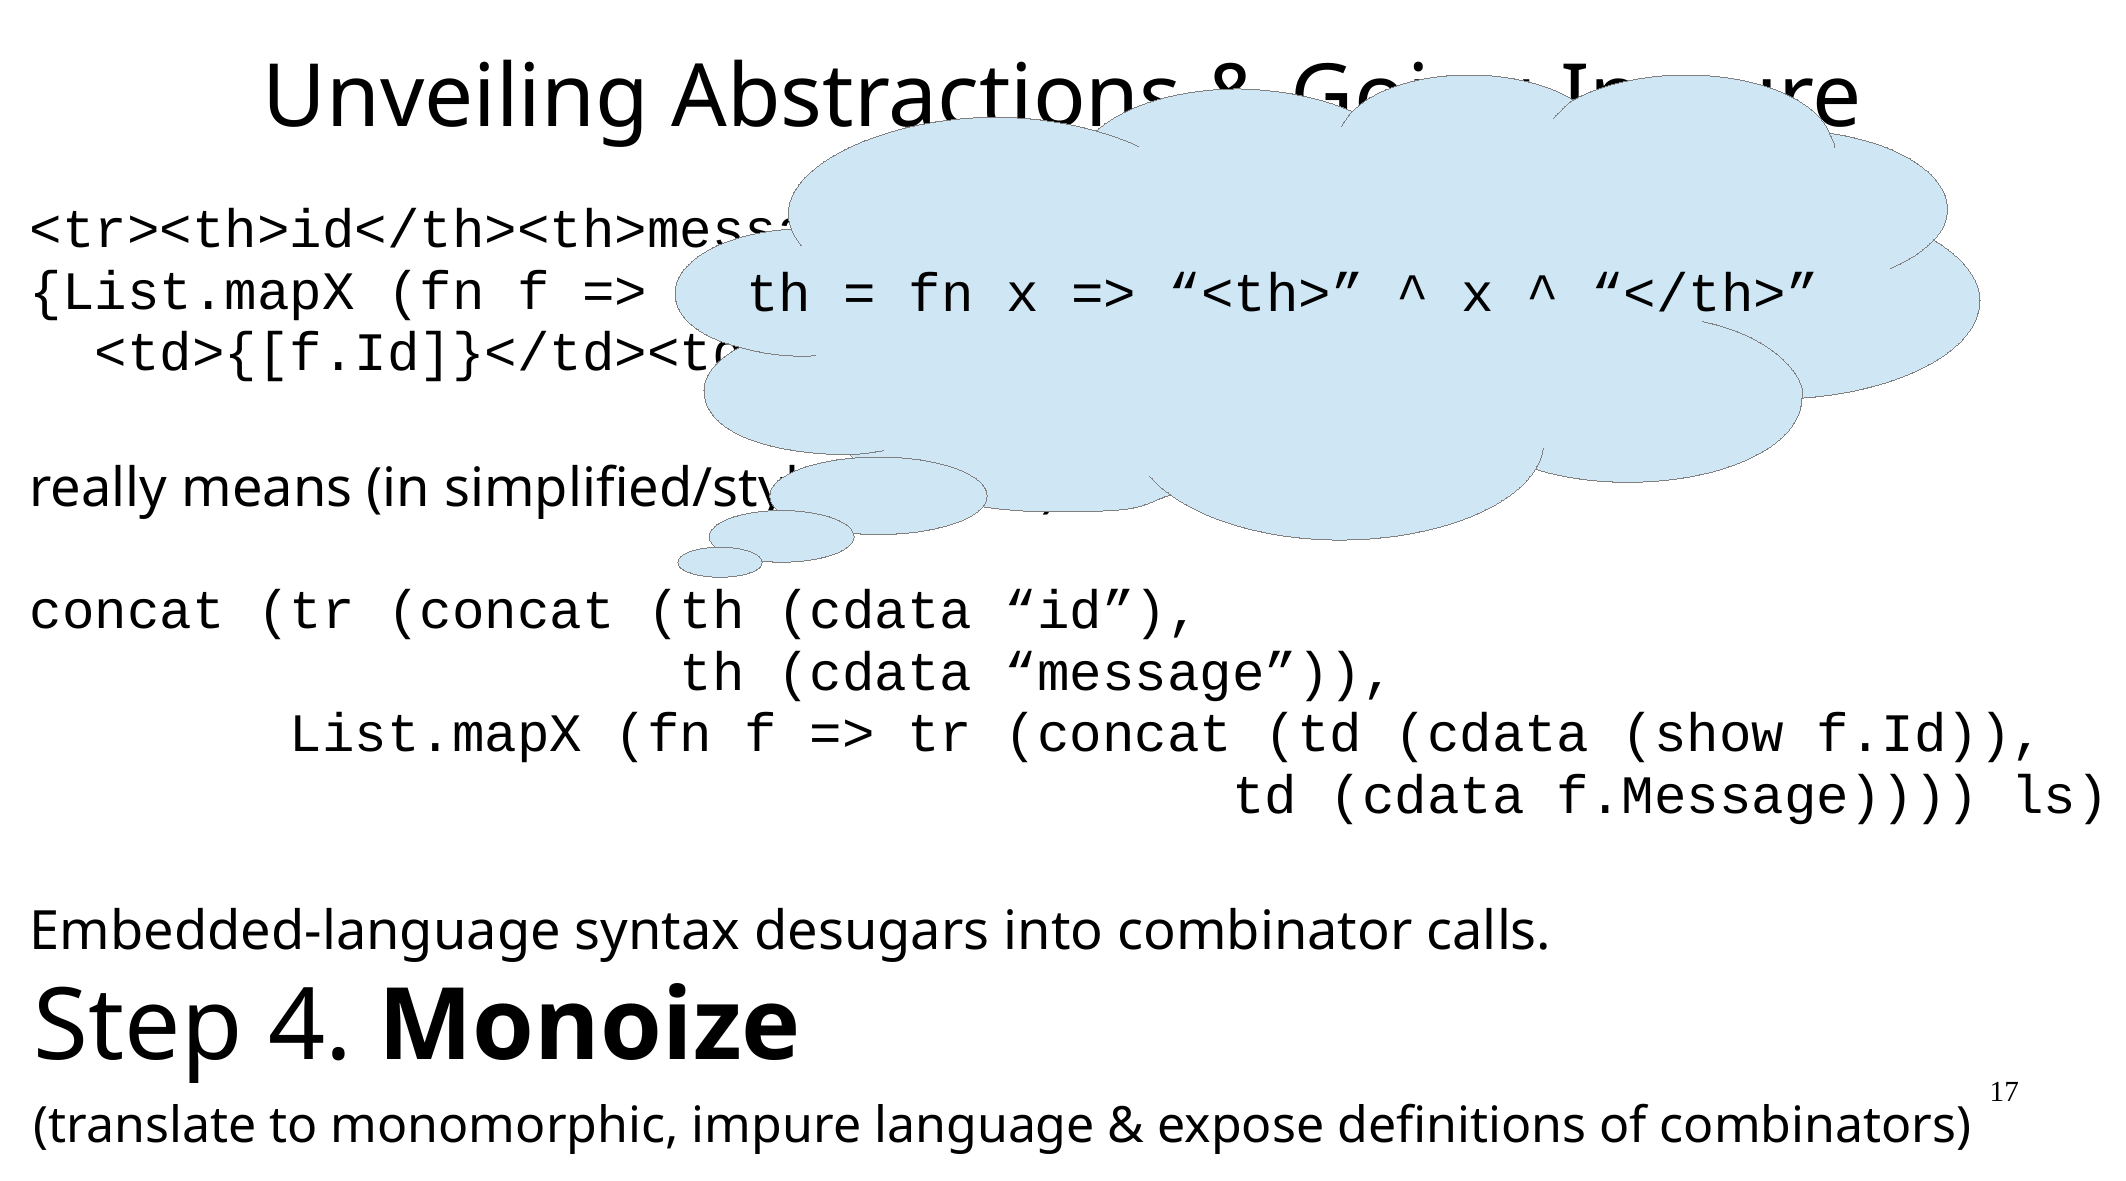

# Unveiling Abstractions & Going Impure
th = fn x => “<th>” ^ x ^ “</th>”
<tr><th>id</th><th>message</th></tr>
{List.mapX (fn f => <xml><tr>
 <td>{[f.Id]}</td><td>{[f.Message]}</td>) ls}
really means (in simplified/stylized form):
concat (tr (concat (th (cdata “id”),
 th (cdata “message”)),
 List.mapX (fn f => tr (concat (td (cdata (show f.Id)),
 td (cdata f.Message)))) ls)
Embedded-language syntax desugars into combinator calls.
Step 4. Monoize
(translate to monomorphic, impure language & expose definitions of combinators)
17